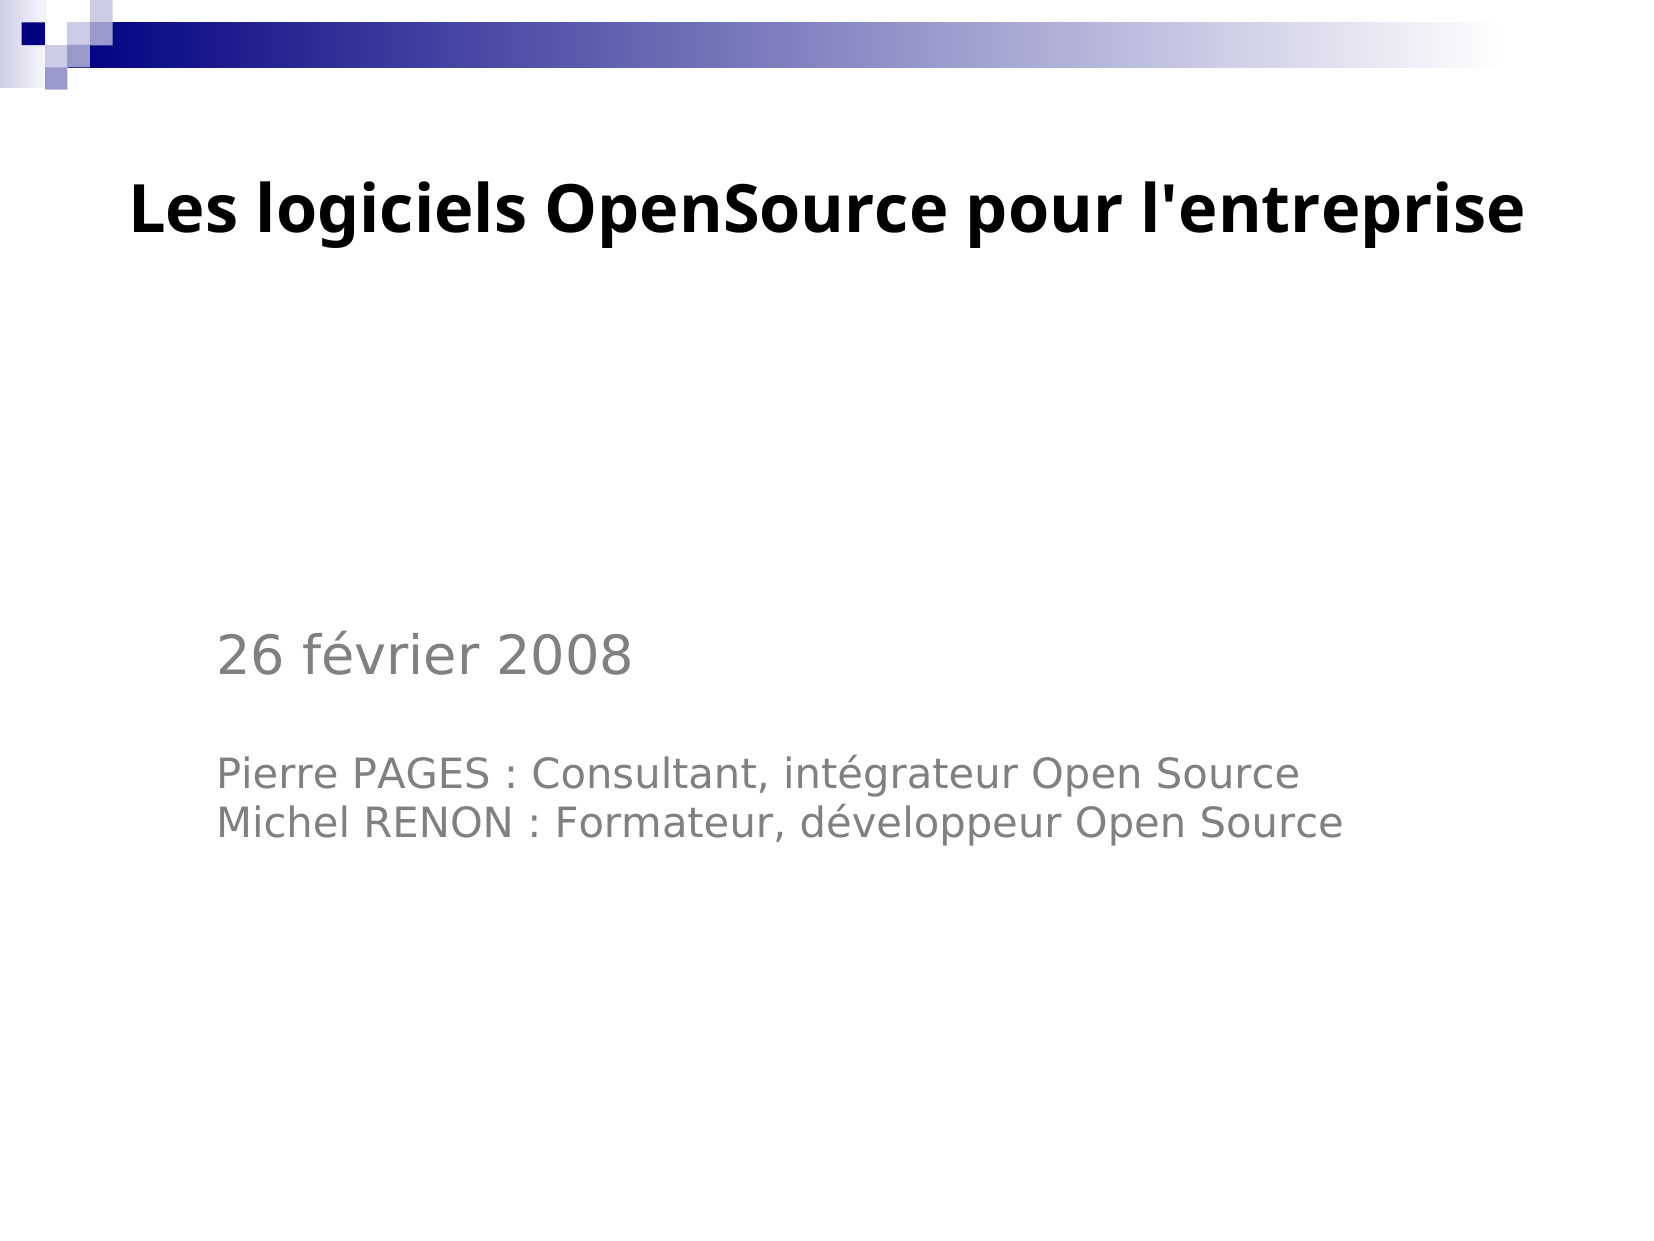

# Les logiciels OpenSource pour l'entreprise
26 février 2008
Pierre PAGES : Consultant, intégrateur Open Source
Michel RENON : Formateur, développeur Open Source